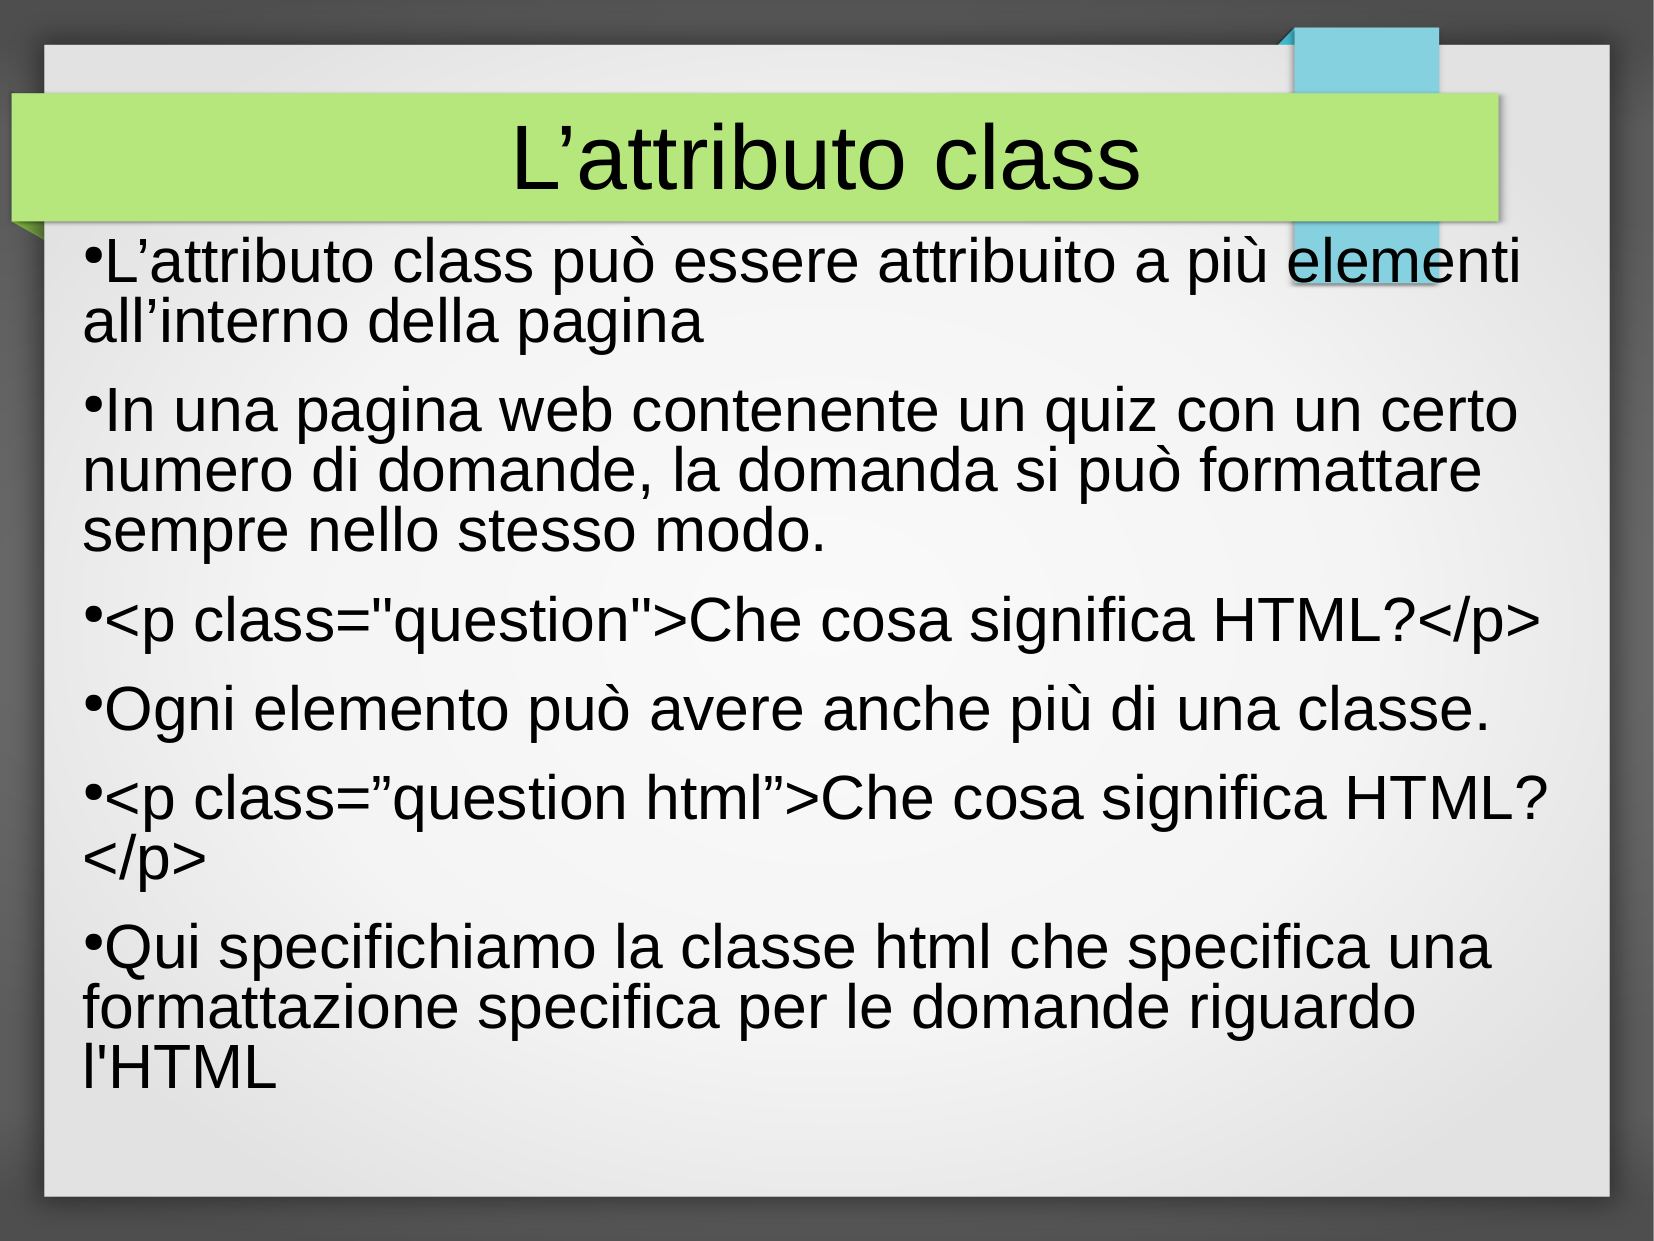

# L’attributo class
L’attributo class può essere attribuito a più elementi all’interno della pagina
In una pagina web contenente un quiz con un certo numero di domande, la domanda si può formattare sempre nello stesso modo.
<p class="question">Che cosa significa HTML?</p>
Ogni elemento può avere anche più di una classe.
<p class=”question html”>Che cosa significa HTML?</p>
Qui specifichiamo la classe html che specifica una formattazione specifica per le domande riguardo l'HTML